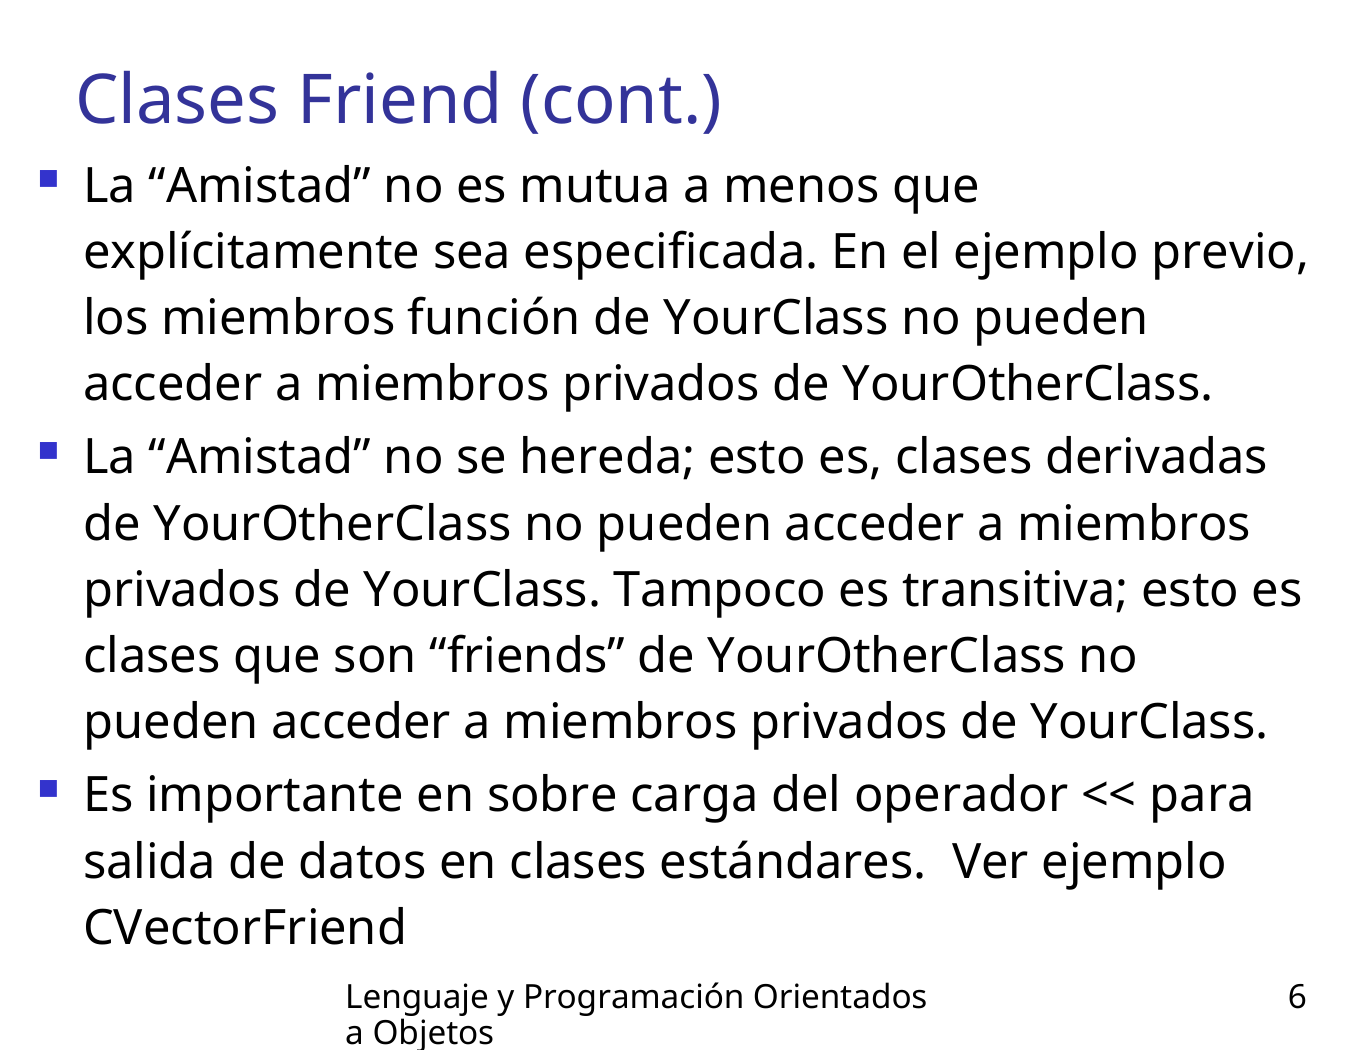

# Clases Friend (cont.)‏
La “Amistad” no es mutua a menos que explícitamente sea especificada. En el ejemplo previo, los miembros función de YourClass no pueden acceder a miembros privados de YourOtherClass.
La “Amistad” no se hereda; esto es, clases derivadas de YourOtherClass no pueden acceder a miembros privados de YourClass. Tampoco es transitiva; esto es clases que son “friends” de YourOtherClass no pueden acceder a miembros privados de YourClass.
Es importante en sobre carga del operador << para salida de datos en clases estándares. Ver ejemplo CVectorFriend
Lenguaje y Programación Orientados a Objetos
6